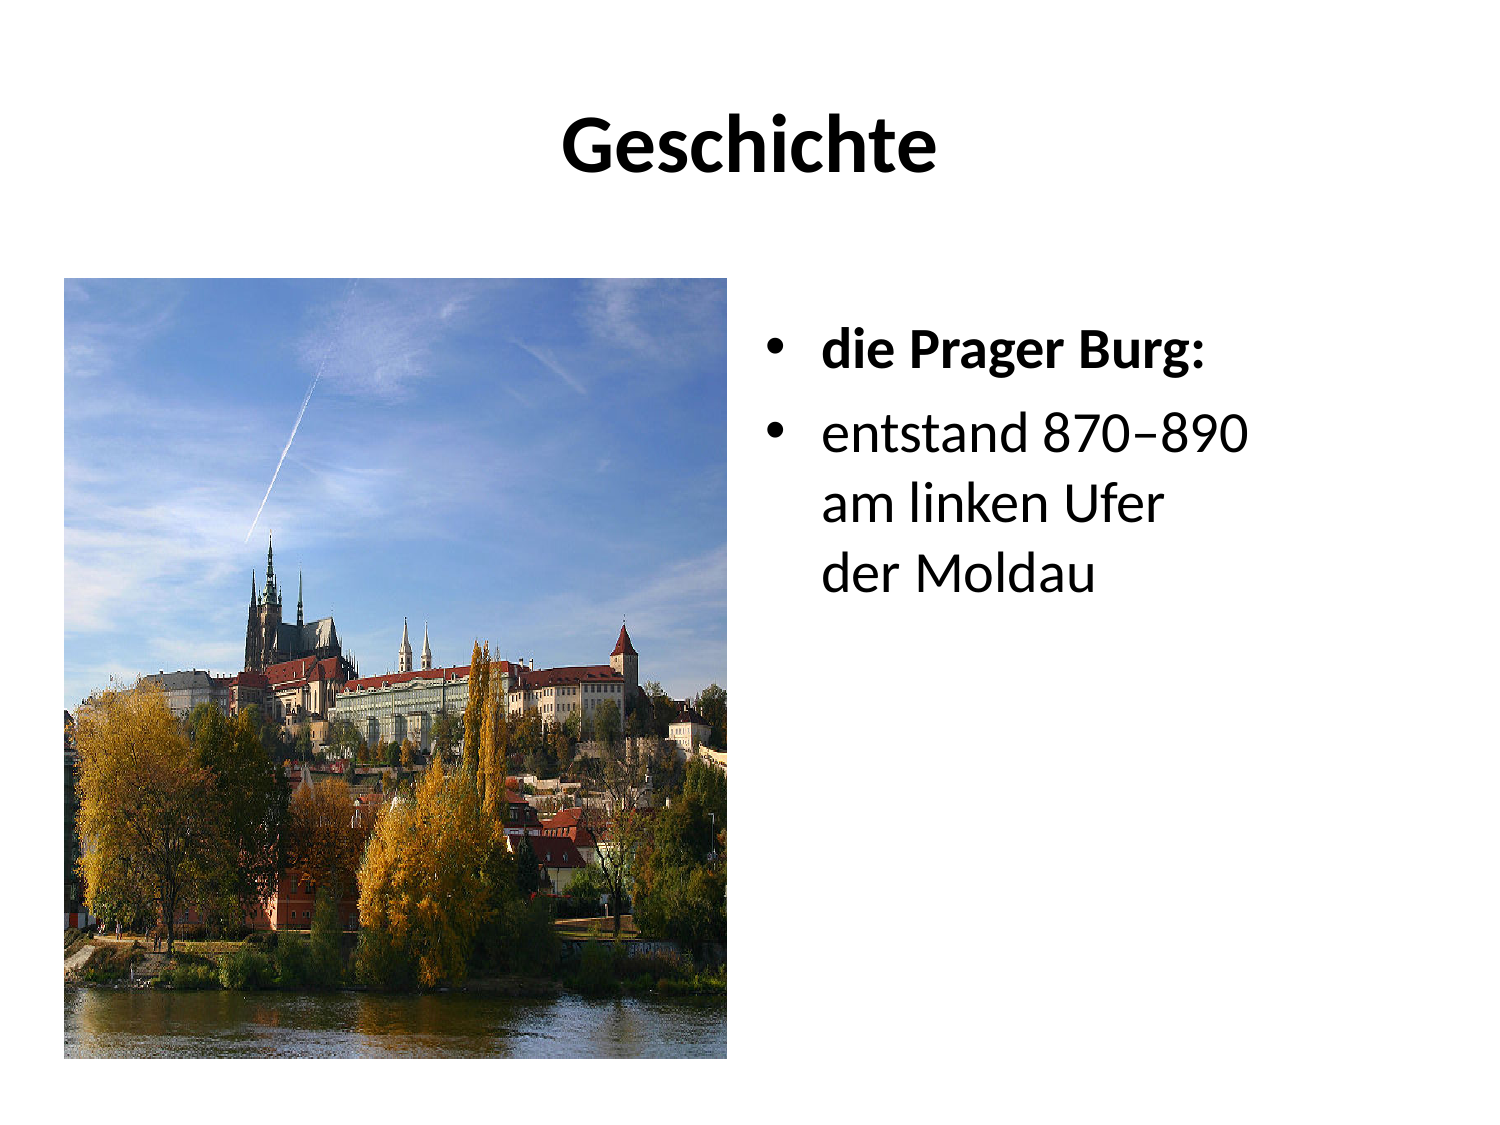

# Geschichte
die Prager Burg:
entstand 870–890
am linken Ufer
der Moldau